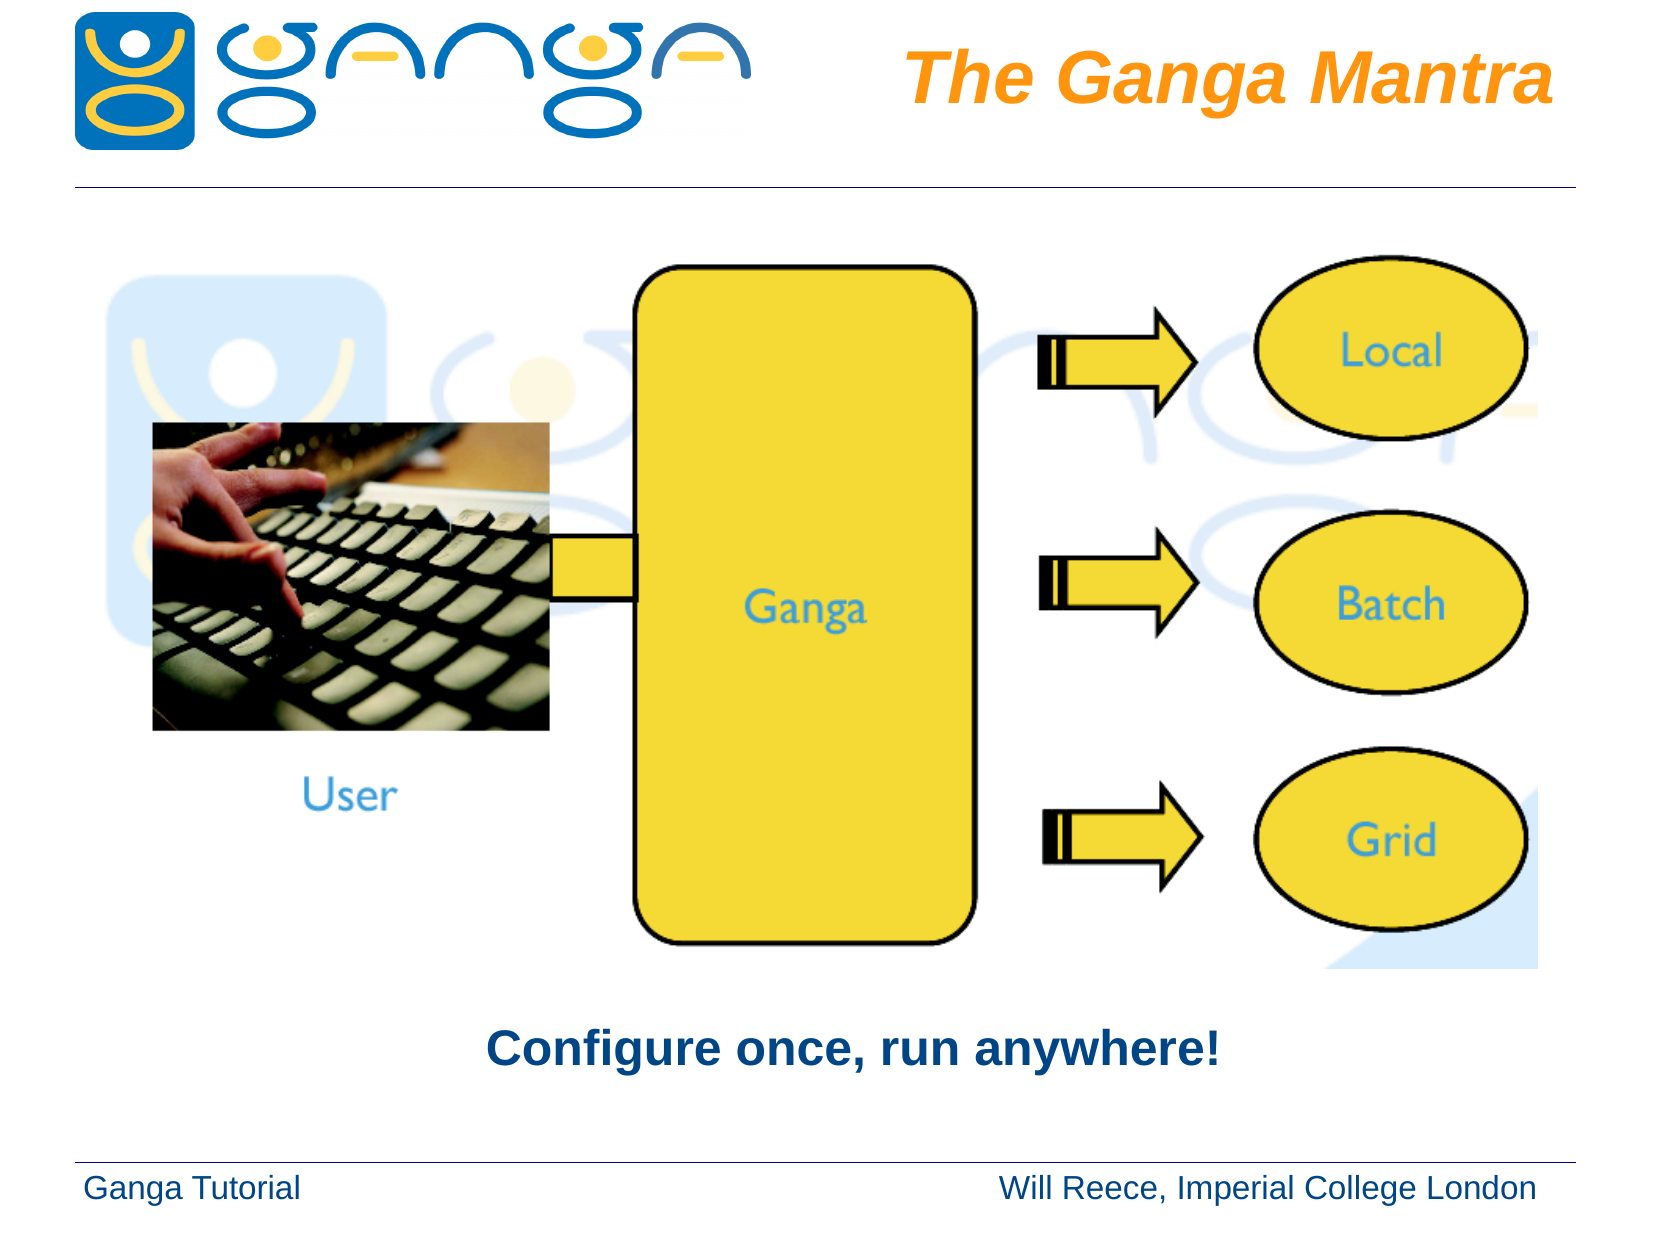

# The Ganga Mantra
Configure once, run anywhere!
Ganga Tutorial
Will Reece, Imperial College London